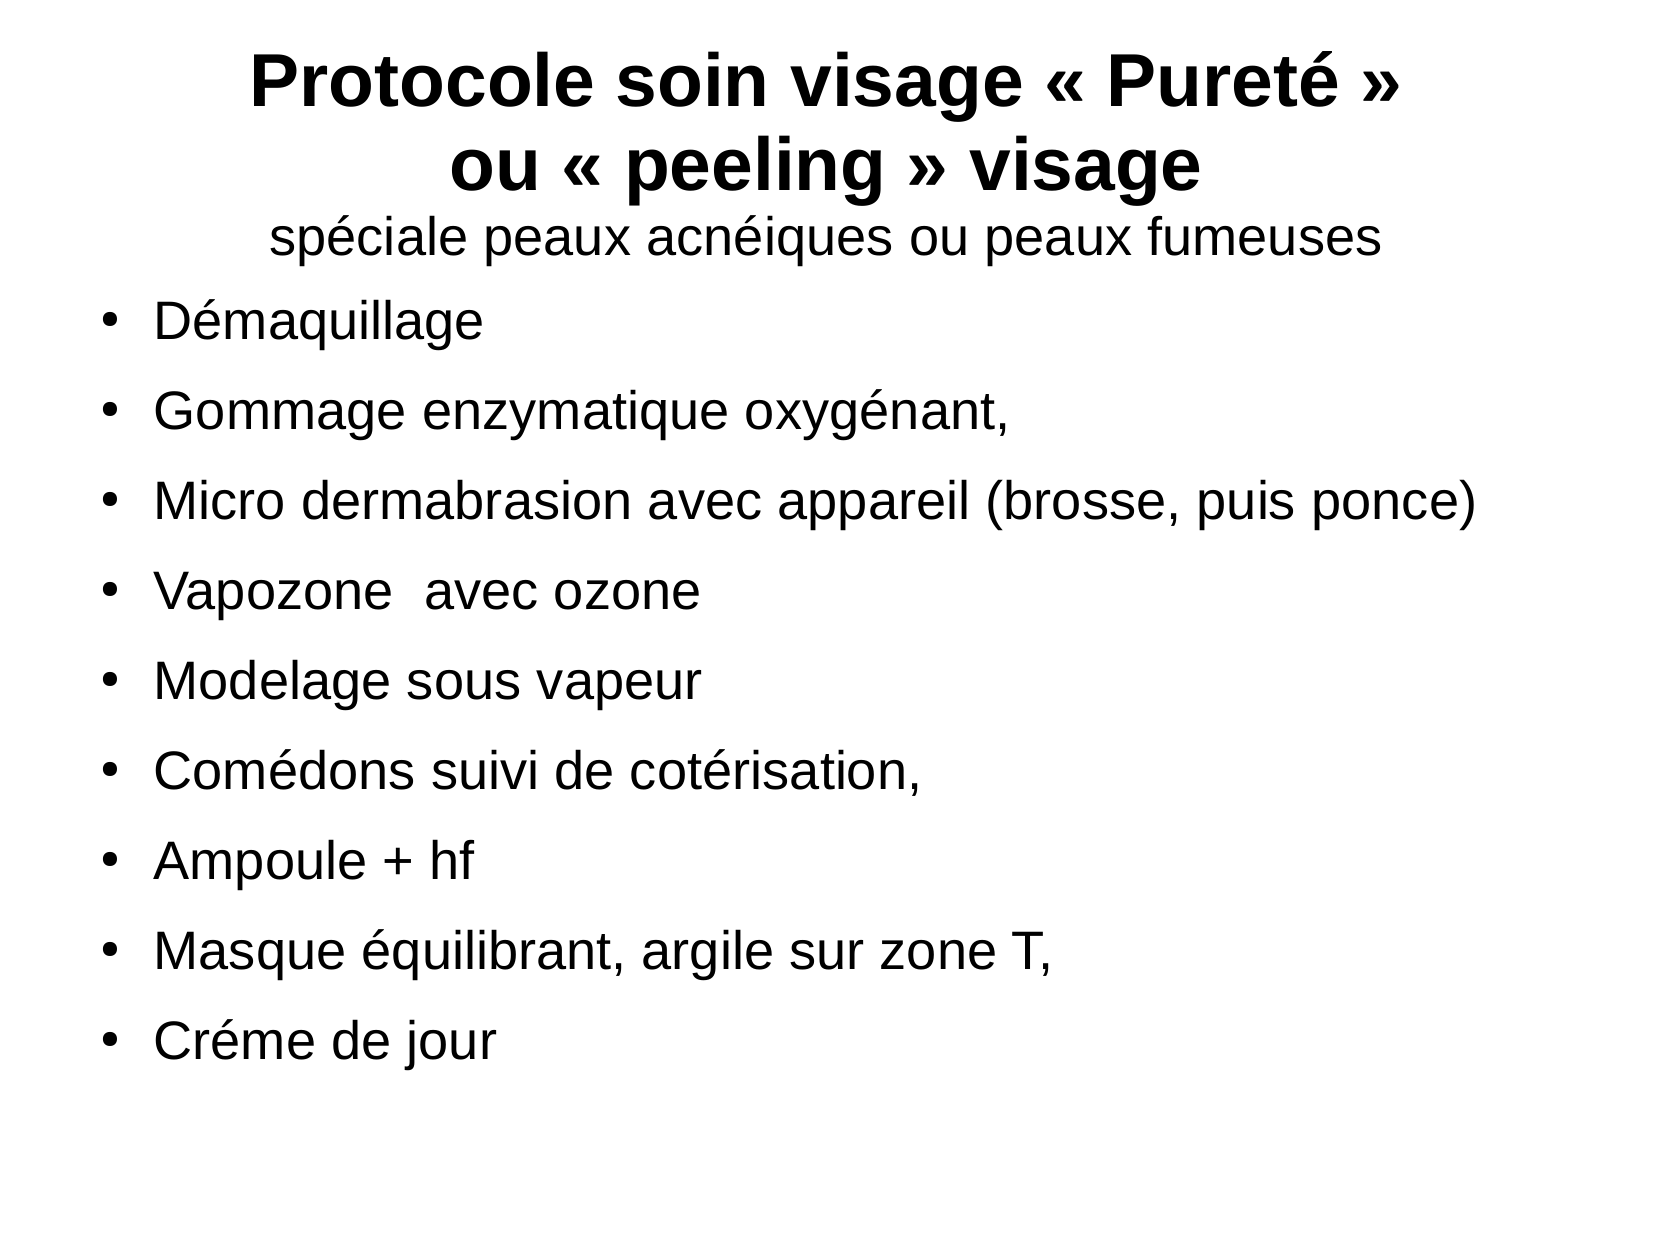

# Protocole soin visage « Pureté » ou « peeling » visage spéciale peaux acnéiques ou peaux fumeuses
Démaquillage
Gommage enzymatique oxygénant,
Micro dermabrasion avec appareil (brosse, puis ponce)
Vapozone avec ozone
Modelage sous vapeur
Comédons suivi de cotérisation,
Ampoule + hf
Masque équilibrant, argile sur zone T,
Créme de jour